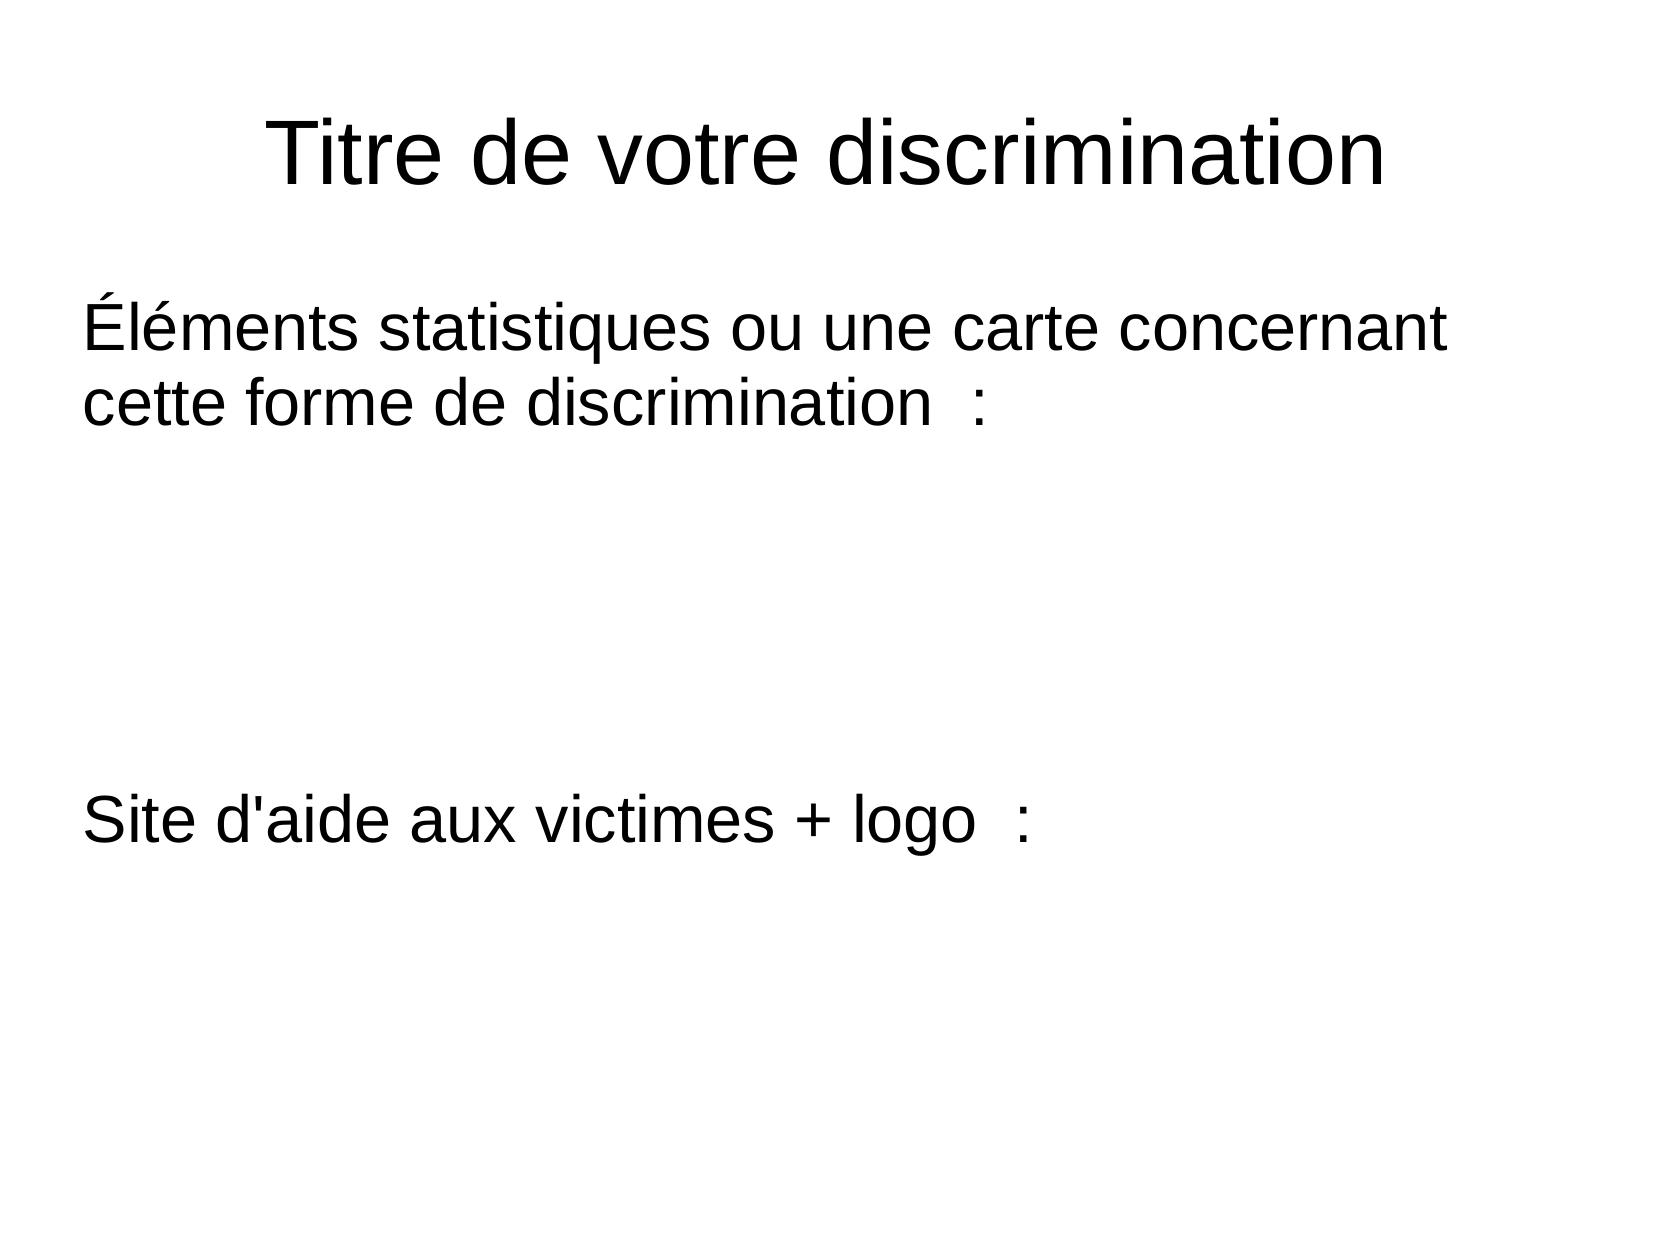

# Titre de votre discrimination
Éléments statistiques ou une carte concernant cette forme de discrimination :
Site d'aide aux victimes + logo :